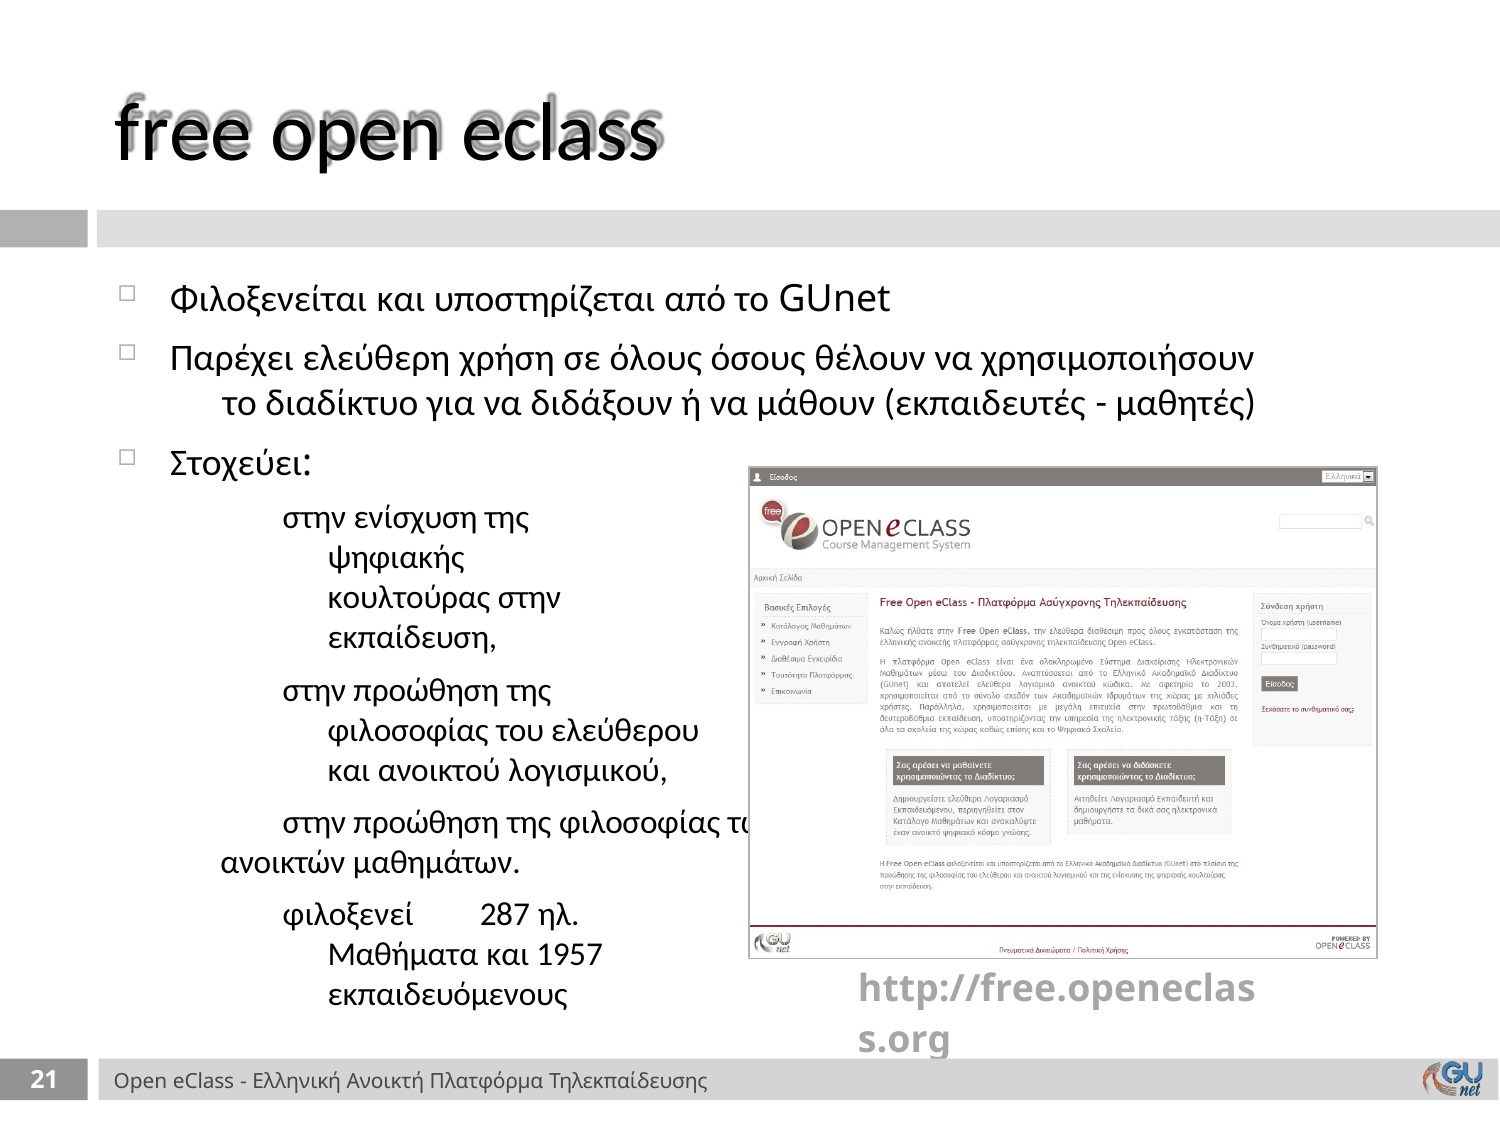

# free open eclass
Φιλοξενείται και υποστηρίζεται από το GUnet
Παρέχει ελεύθερη χρήση σε όλους όσους θέλουν να χρησιμοποιήσουν το διαδίκτυο για να διδάξουν ή να μάθουν (εκπαιδευτές - μαθητές)
Στοχεύει:
στην ενίσχυση της ψηφιακής κουλτούρας στην εκπαίδευση,
στην προώθηση της φιλοσοφίας του ελεύθερου και ανοικτού λογισμικού,
στην προώθηση της φιλοσοφίας των
ανοικτών μαθημάτων.
φιλοξενεί	287 ηλ. Μαθήματα και 1957 εκπαιδευόμενους
http://free.openeclass.org
21
Open eClass - Ελληνική Ανοικτή Πλατφόρμα Τηλεκπαίδευσης